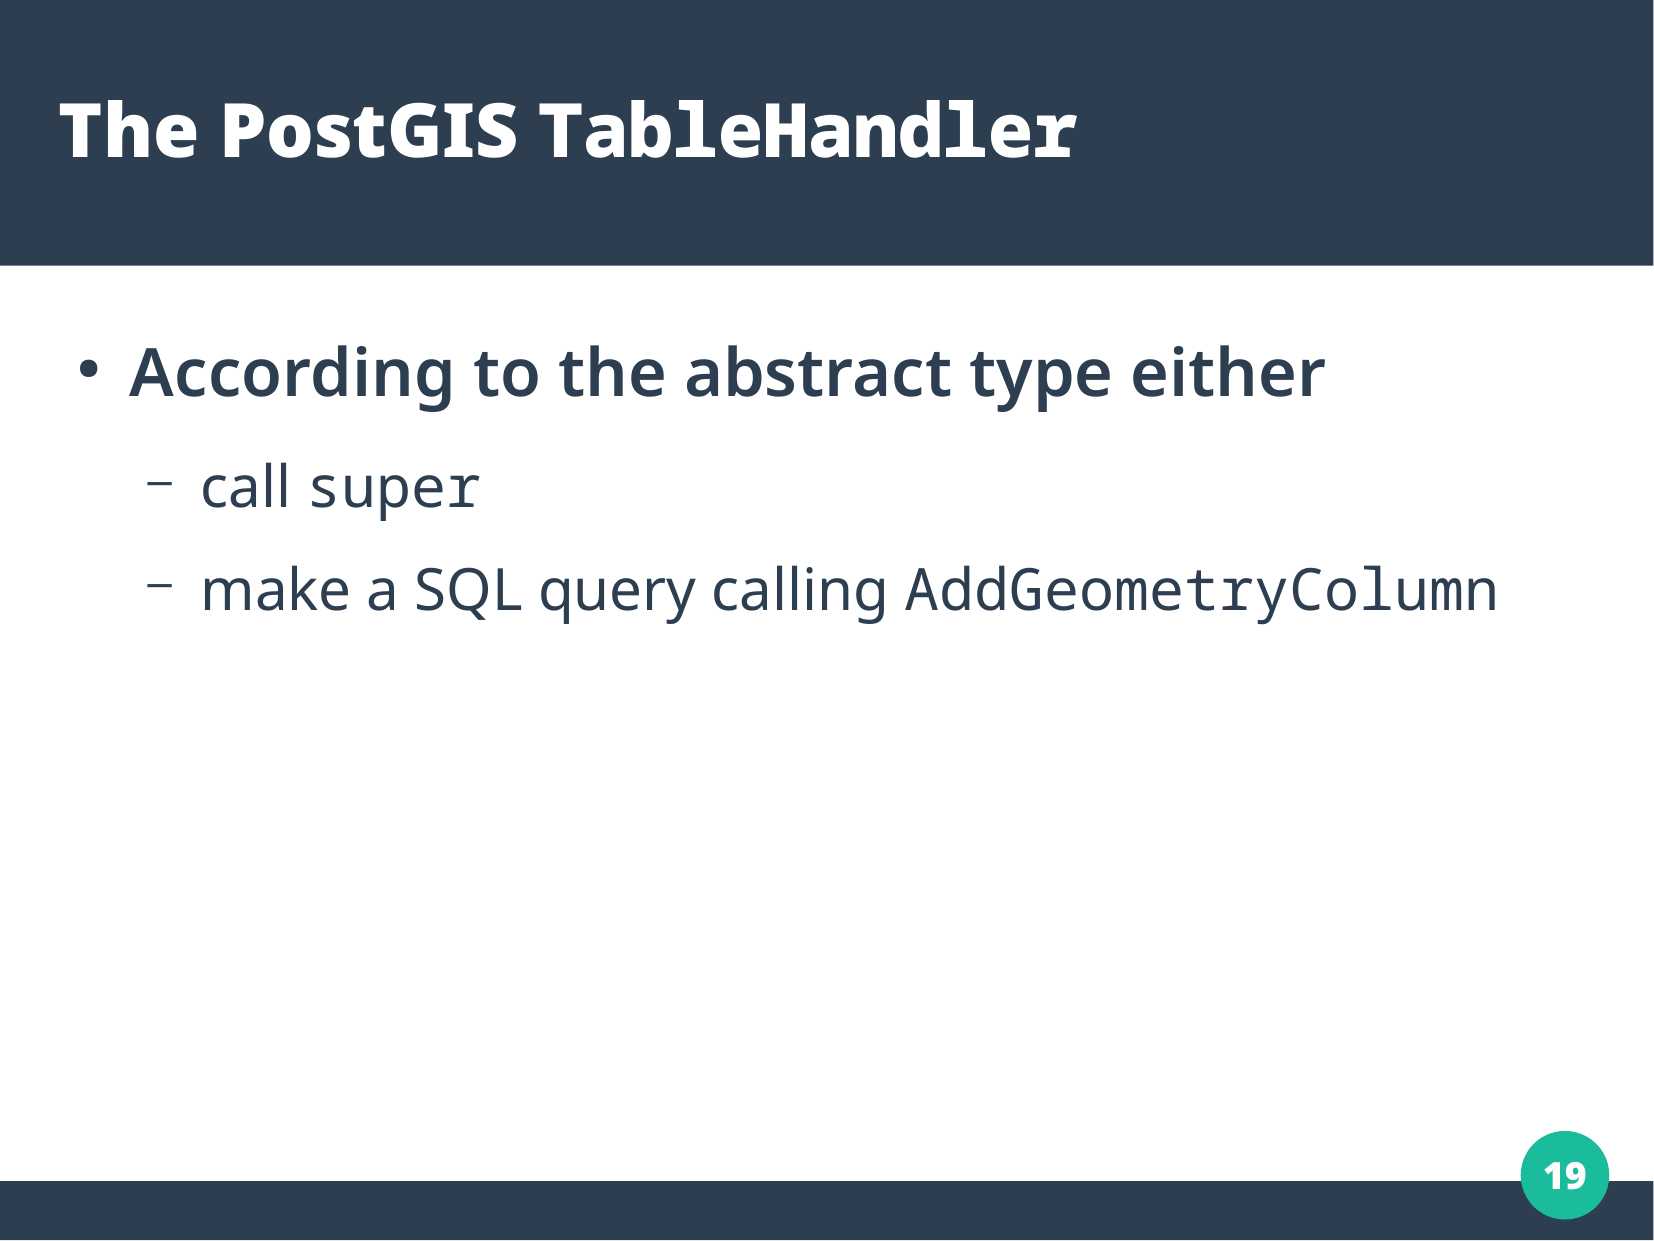

# The PostGIS TableHandler
According to the abstract type either
call super
make a SQL query calling AddGeometryColumn
19